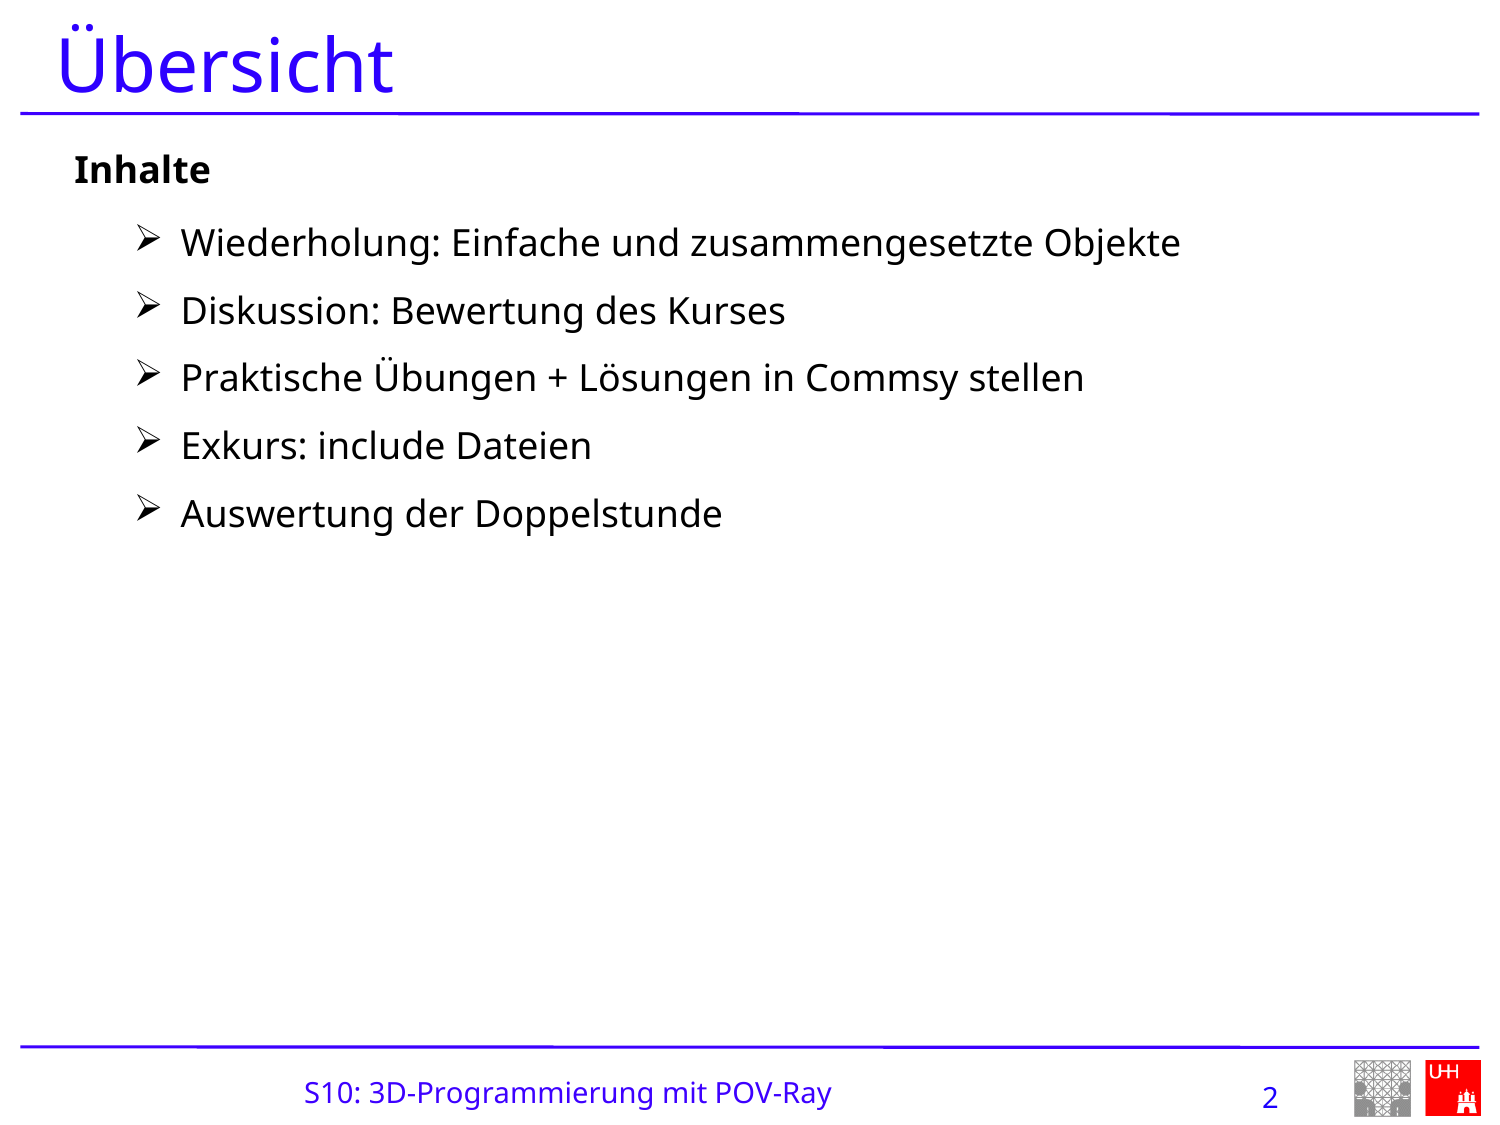

# Übersicht
Inhalte
Wiederholung: Einfache und zusammengesetzte Objekte
Diskussion: Bewertung des Kurses
Praktische Übungen + Lösungen in Commsy stellen
Exkurs: include Dateien
Auswertung der Doppelstunde
2